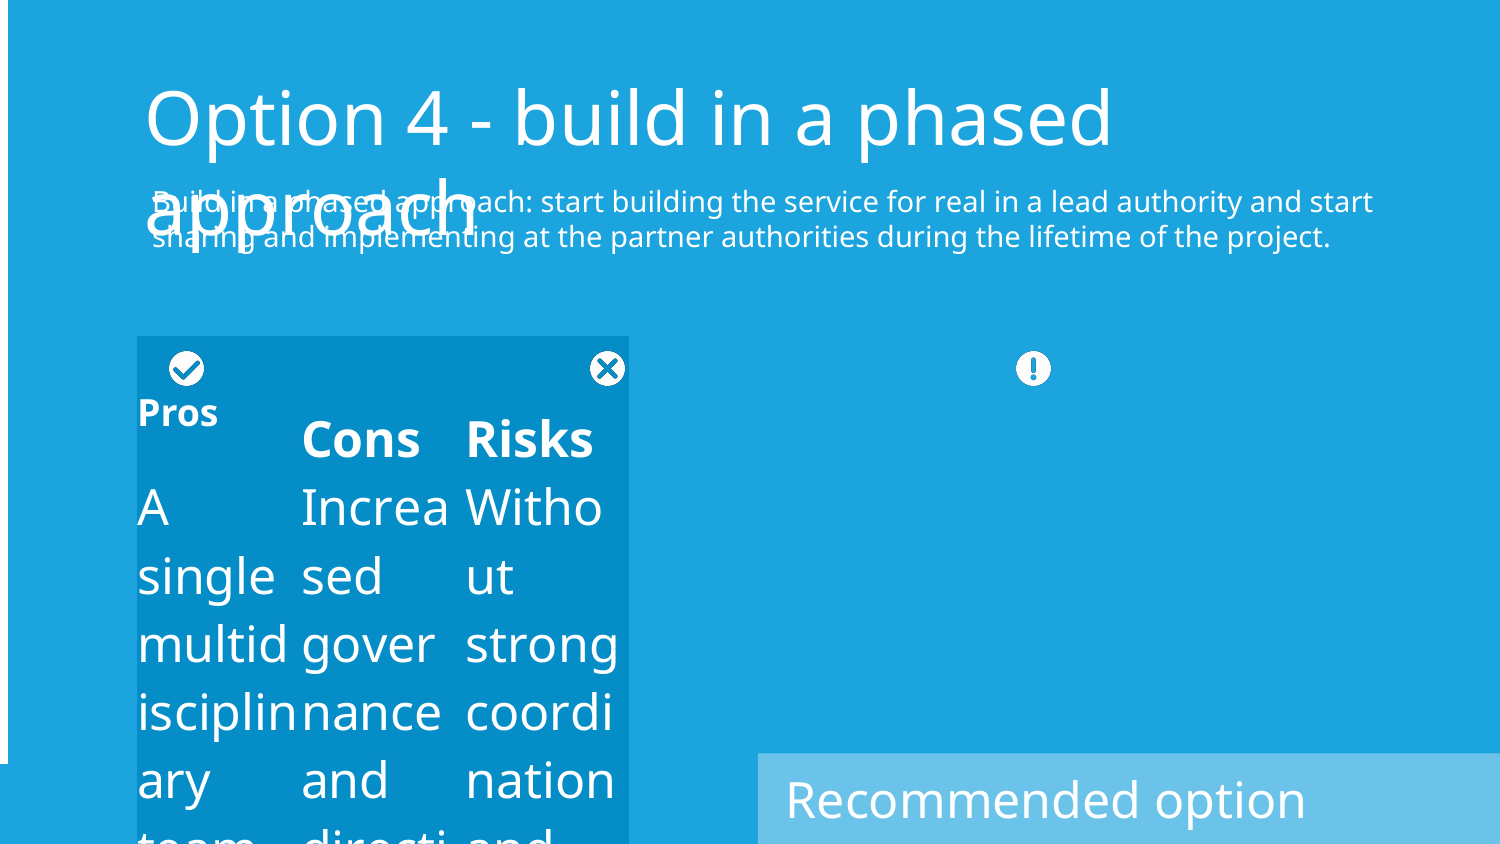

Option 4 - build in a phased approach
Build in a phased approach: start building the service for real in a lead authority and start sharing and implementing at the partner authorities during the lifetime of the project.
| Pros | Cons | Risks |
| --- | --- | --- |
| A single multidisciplinary team can learn from building, bringing actual value and a new user experience to residents in as short a timescale as possible. A virtual co-creation team can ensure all partners can move ahead at the same pace. | Increased governance and direction to ensure the success of the co-creation approach. | Without strong coordination and leadership from the lead authority, the partners may not be able to achieve a build. Without development capability in the partner authorities, they may not be able to achieve a build. |
 Recommended option